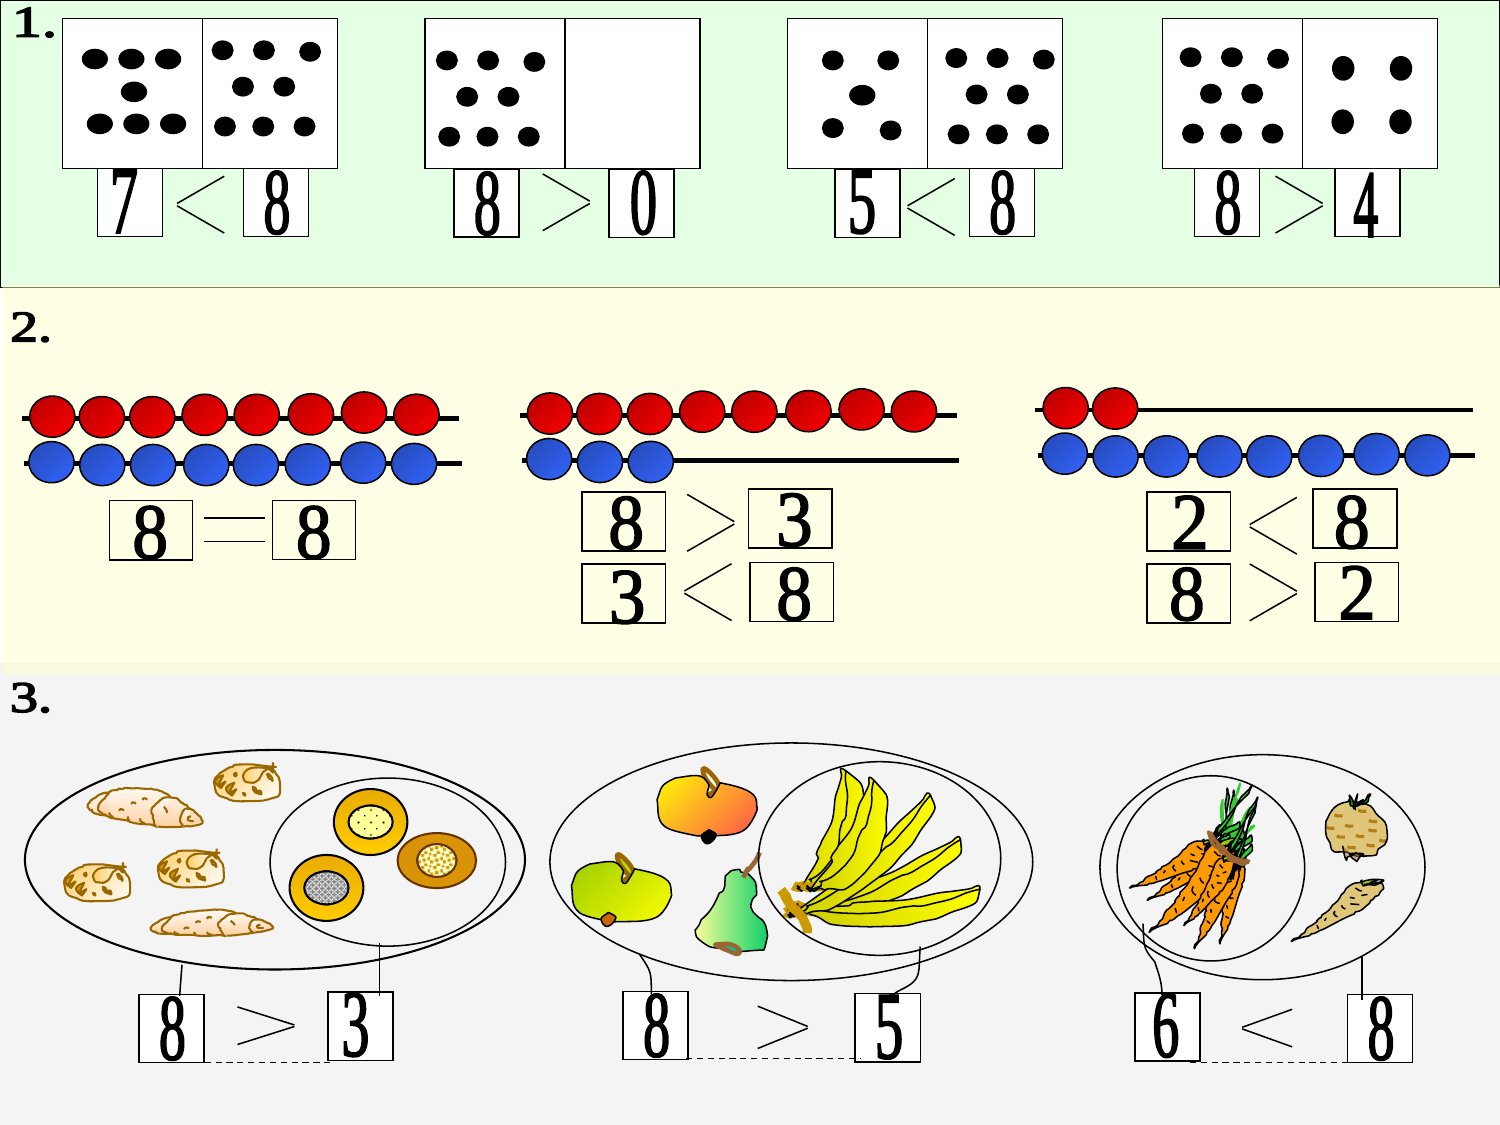

# Nerovnosti
1.
7
5
8
0
8
8
8
4
2.
3
2
8
8
8
8
2
8
8
3
3.
3
8
6
5
8
8